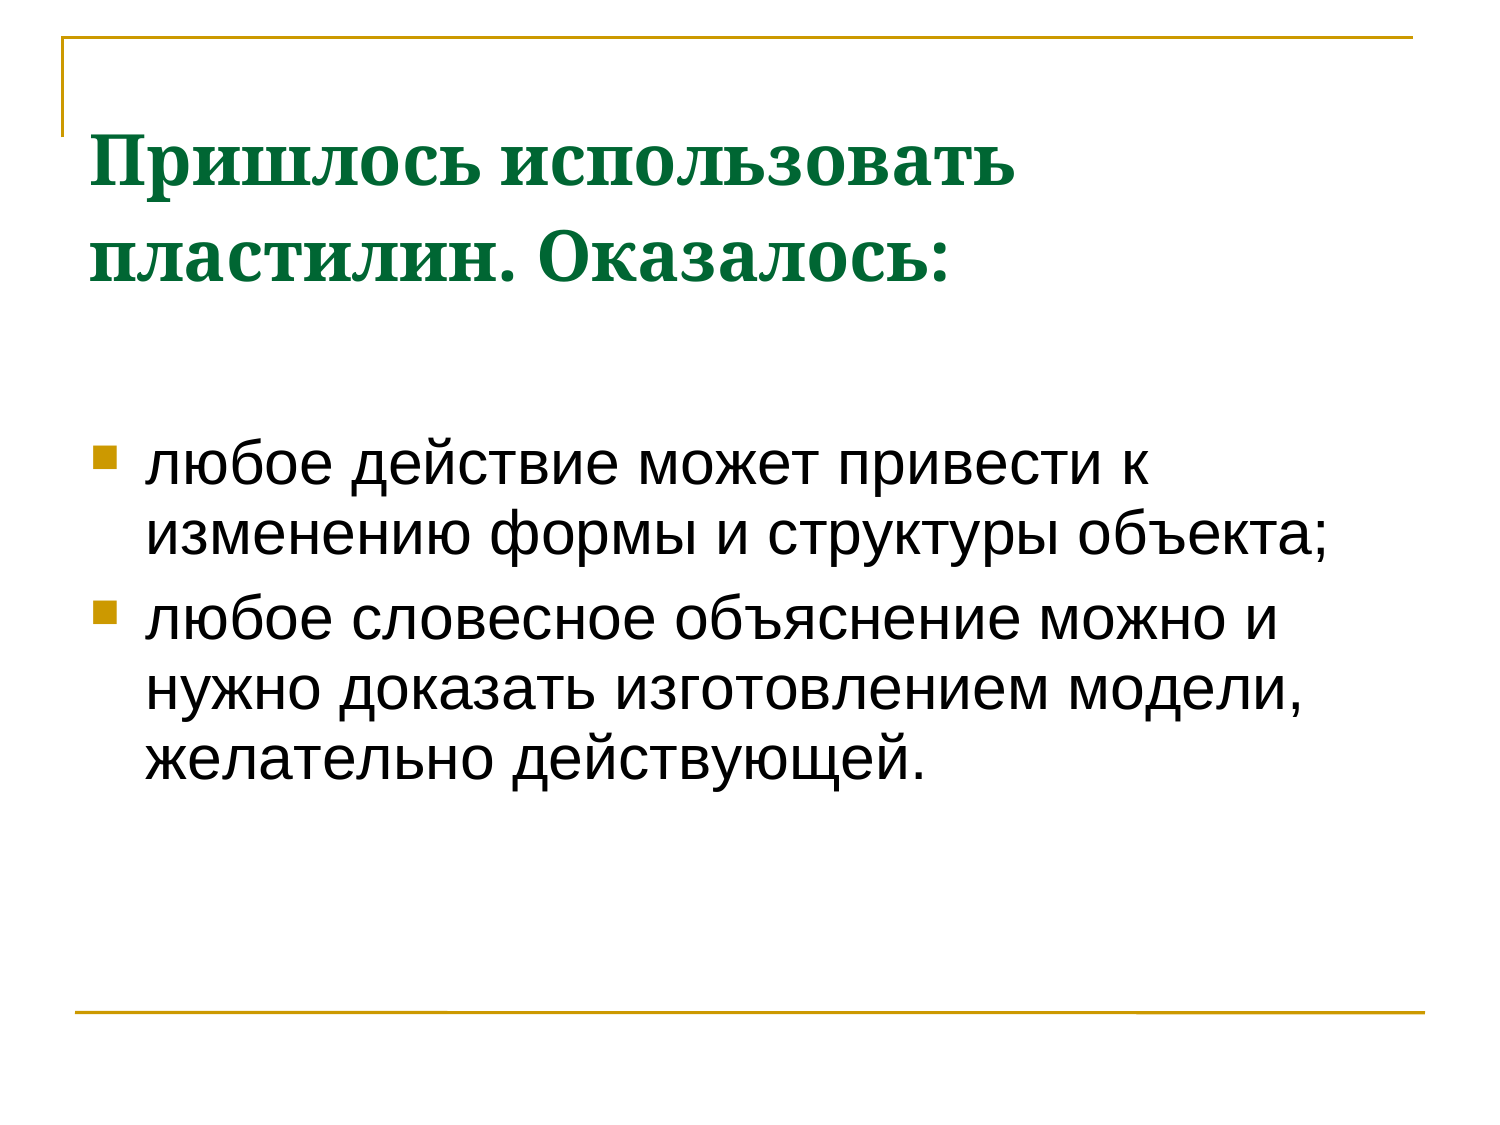

# Пришлось использовать пластилин. Оказалось:
любое действие может привести к изменению формы и структуры объекта;
любое словесное объяснение можно и нужно доказать изготовлением модели, желательно действующей.